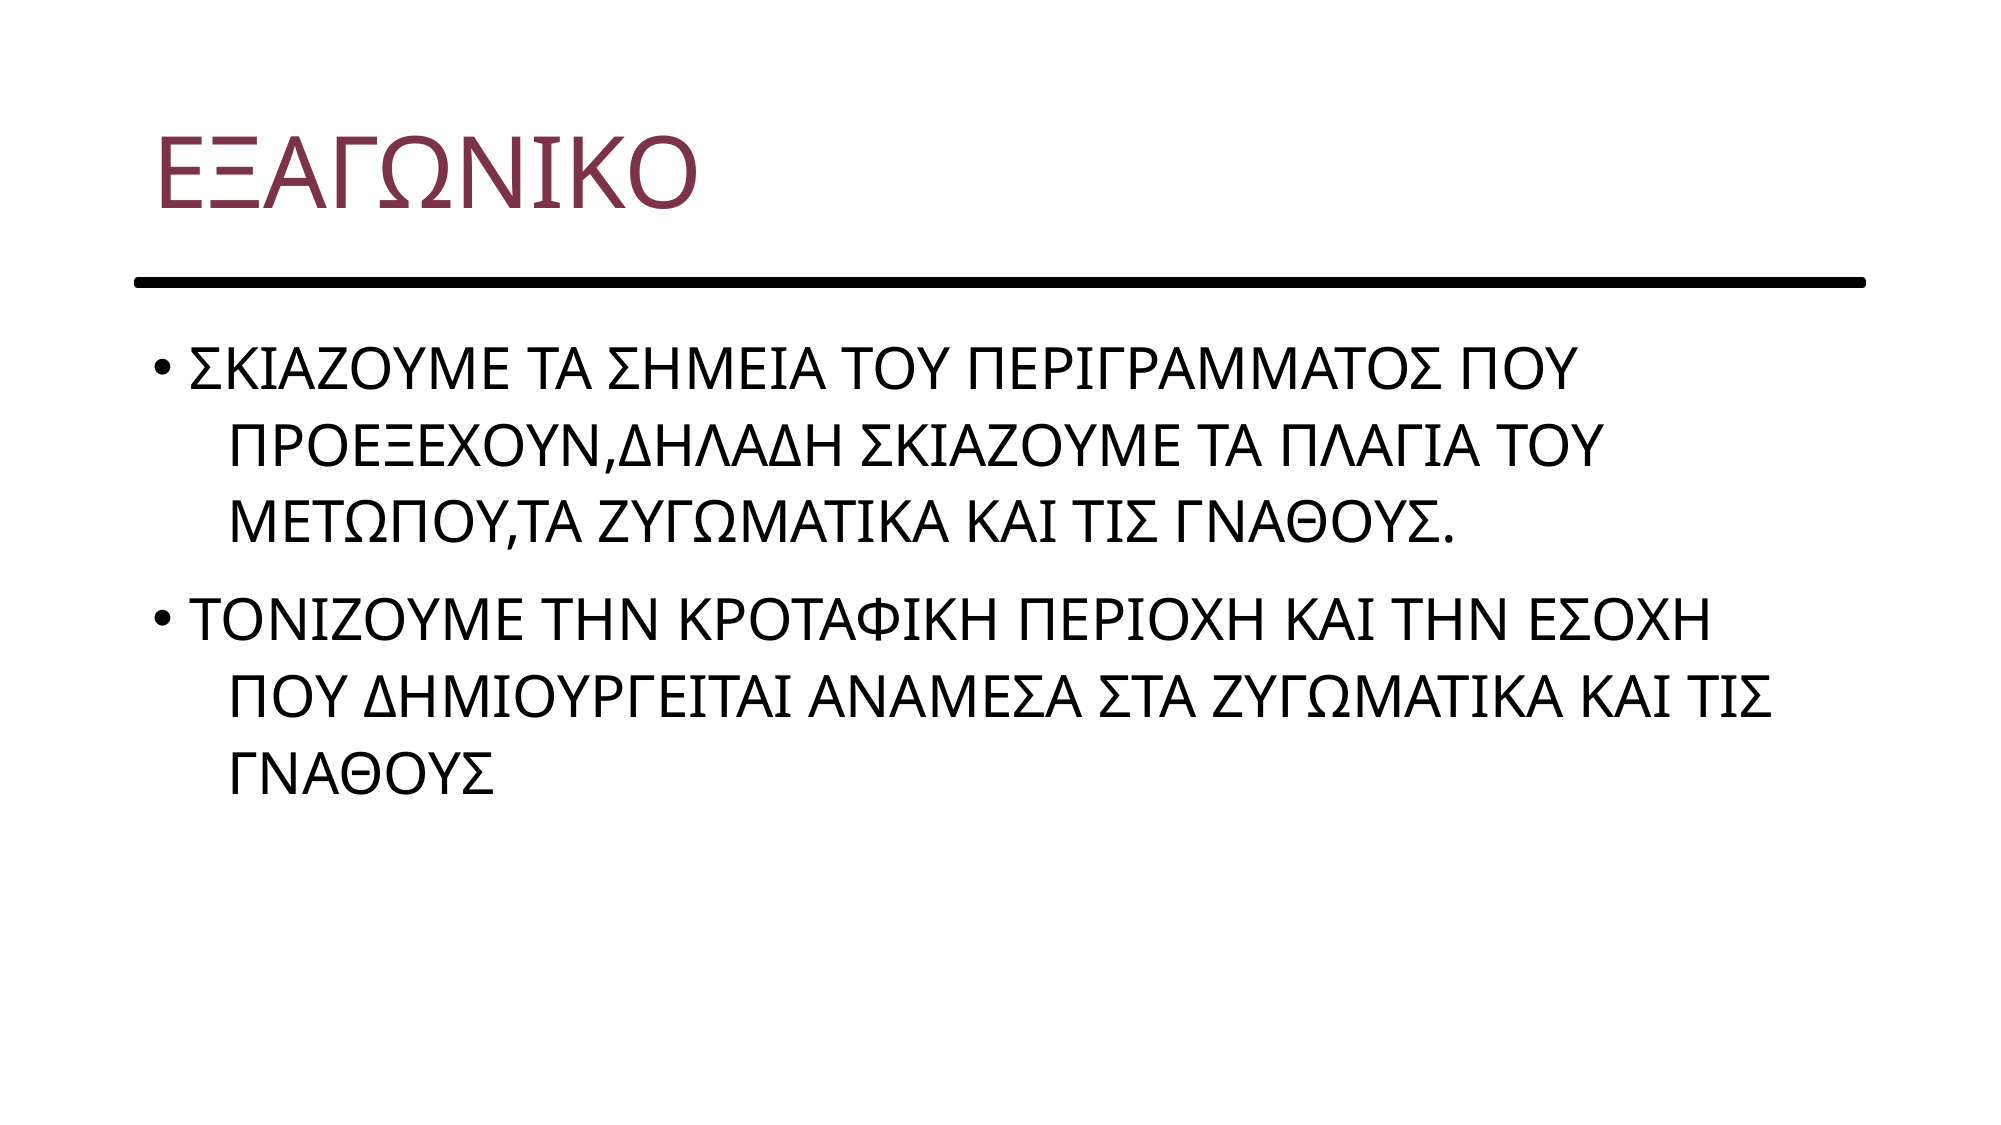

# ΕΞΑΓΩΝΙΚΟ
ΣΚΙΑΖΟΥΜΕ ΤΑ ΣΗΜΕΙΑ ΤΟΥ ΠΕΡΙΓΡΑΜΜΑΤΟΣ ΠΟΥ ΠΡΟΕΞΕΧΟΥΝ,ΔΗΛΑΔΗ ΣΚΙΑΖΟΥΜΕ ΤΑ ΠΛΑΓΙΑ ΤΟΥ ΜΕΤΩΠΟΥ,ΤΑ ΖΥΓΩΜΑΤΙΚΑ ΚΑΙ ΤΙΣ ΓΝΑΘΟΥΣ.
ΤΟΝΙΖΟΥΜΕ ΤΗΝ ΚΡΟΤΑΦΙΚΗ ΠΕΡΙΟΧΗ ΚΑΙ ΤΗΝ ΕΣΟΧΗ ΠΟΥ ΔΗΜΙΟΥΡΓΕΙΤΑΙ ΑΝΑΜΕΣΑ ΣΤΑ ΖΥΓΩΜΑΤΙΚΑ ΚΑΙ ΤΙΣ ΓΝΑΘΟΥΣ